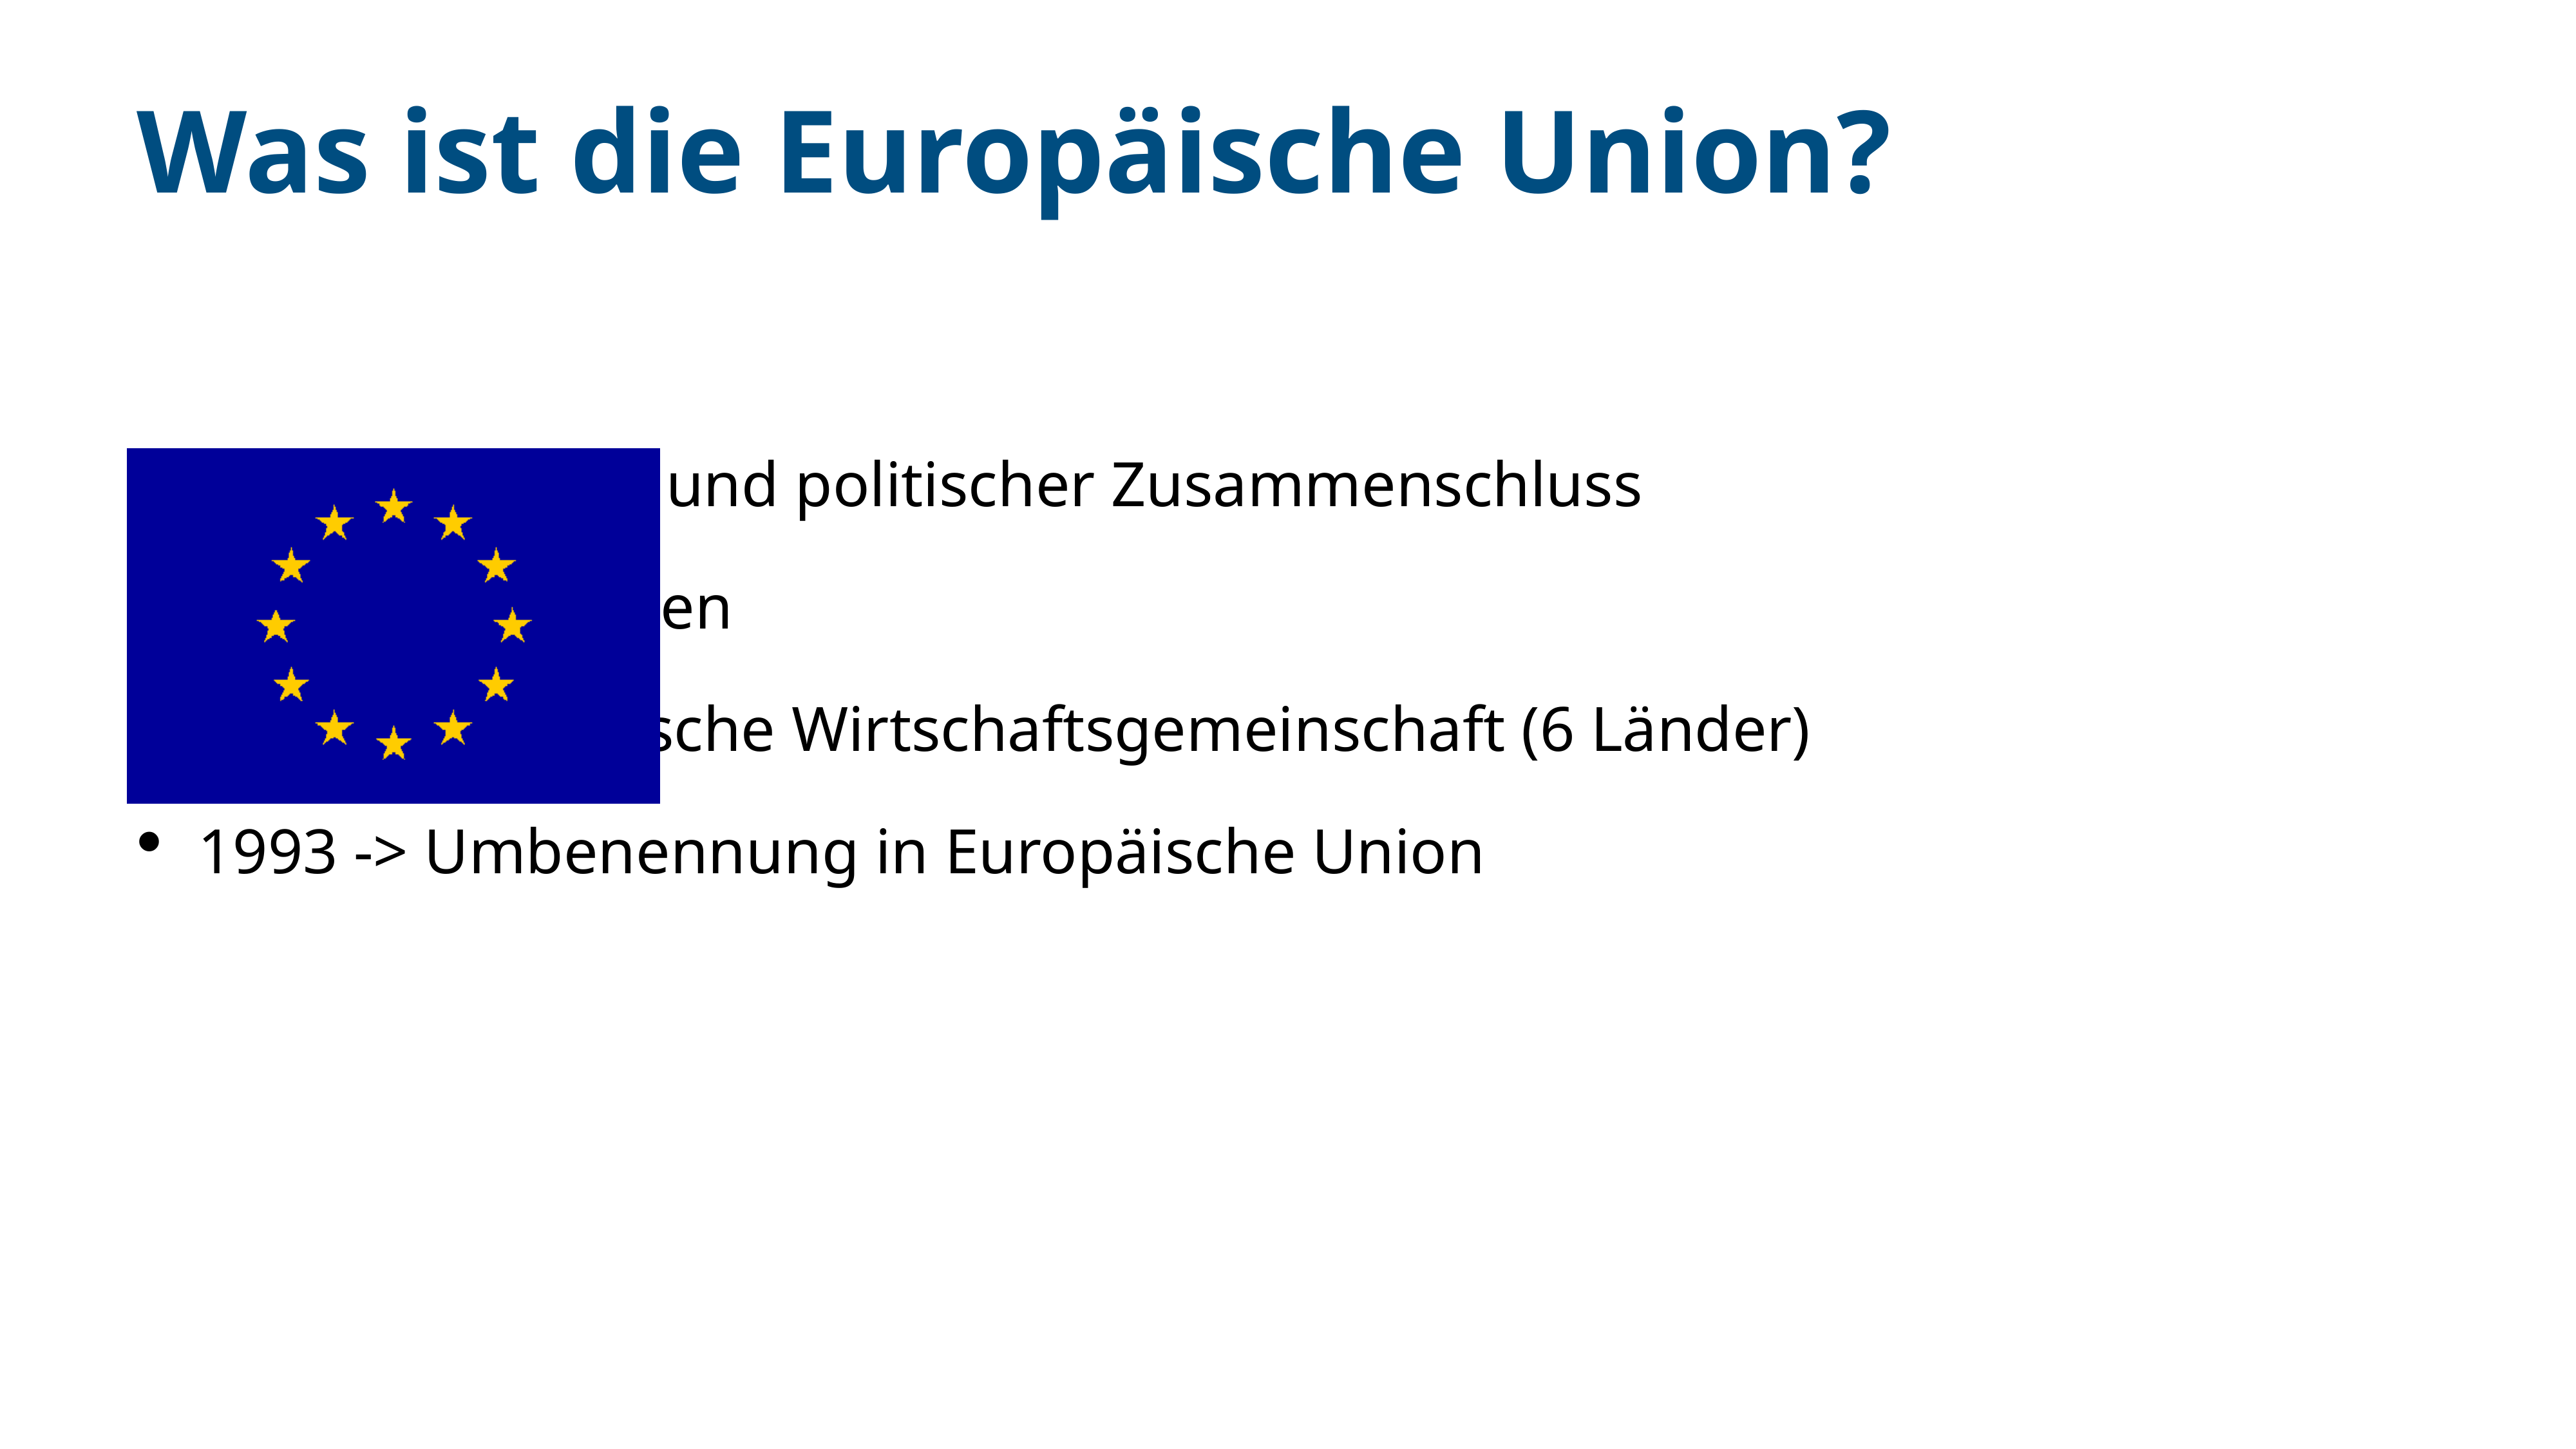

# Was ist die Europäische Union?
Wirtschaftlicher und politischer Zusammenschluss
27 Mitgliedstaaten
1958 -> Europäische Wirtschaftsgemeinschaft (6 Länder)
1993 -> Umbenennung in Europäische Union